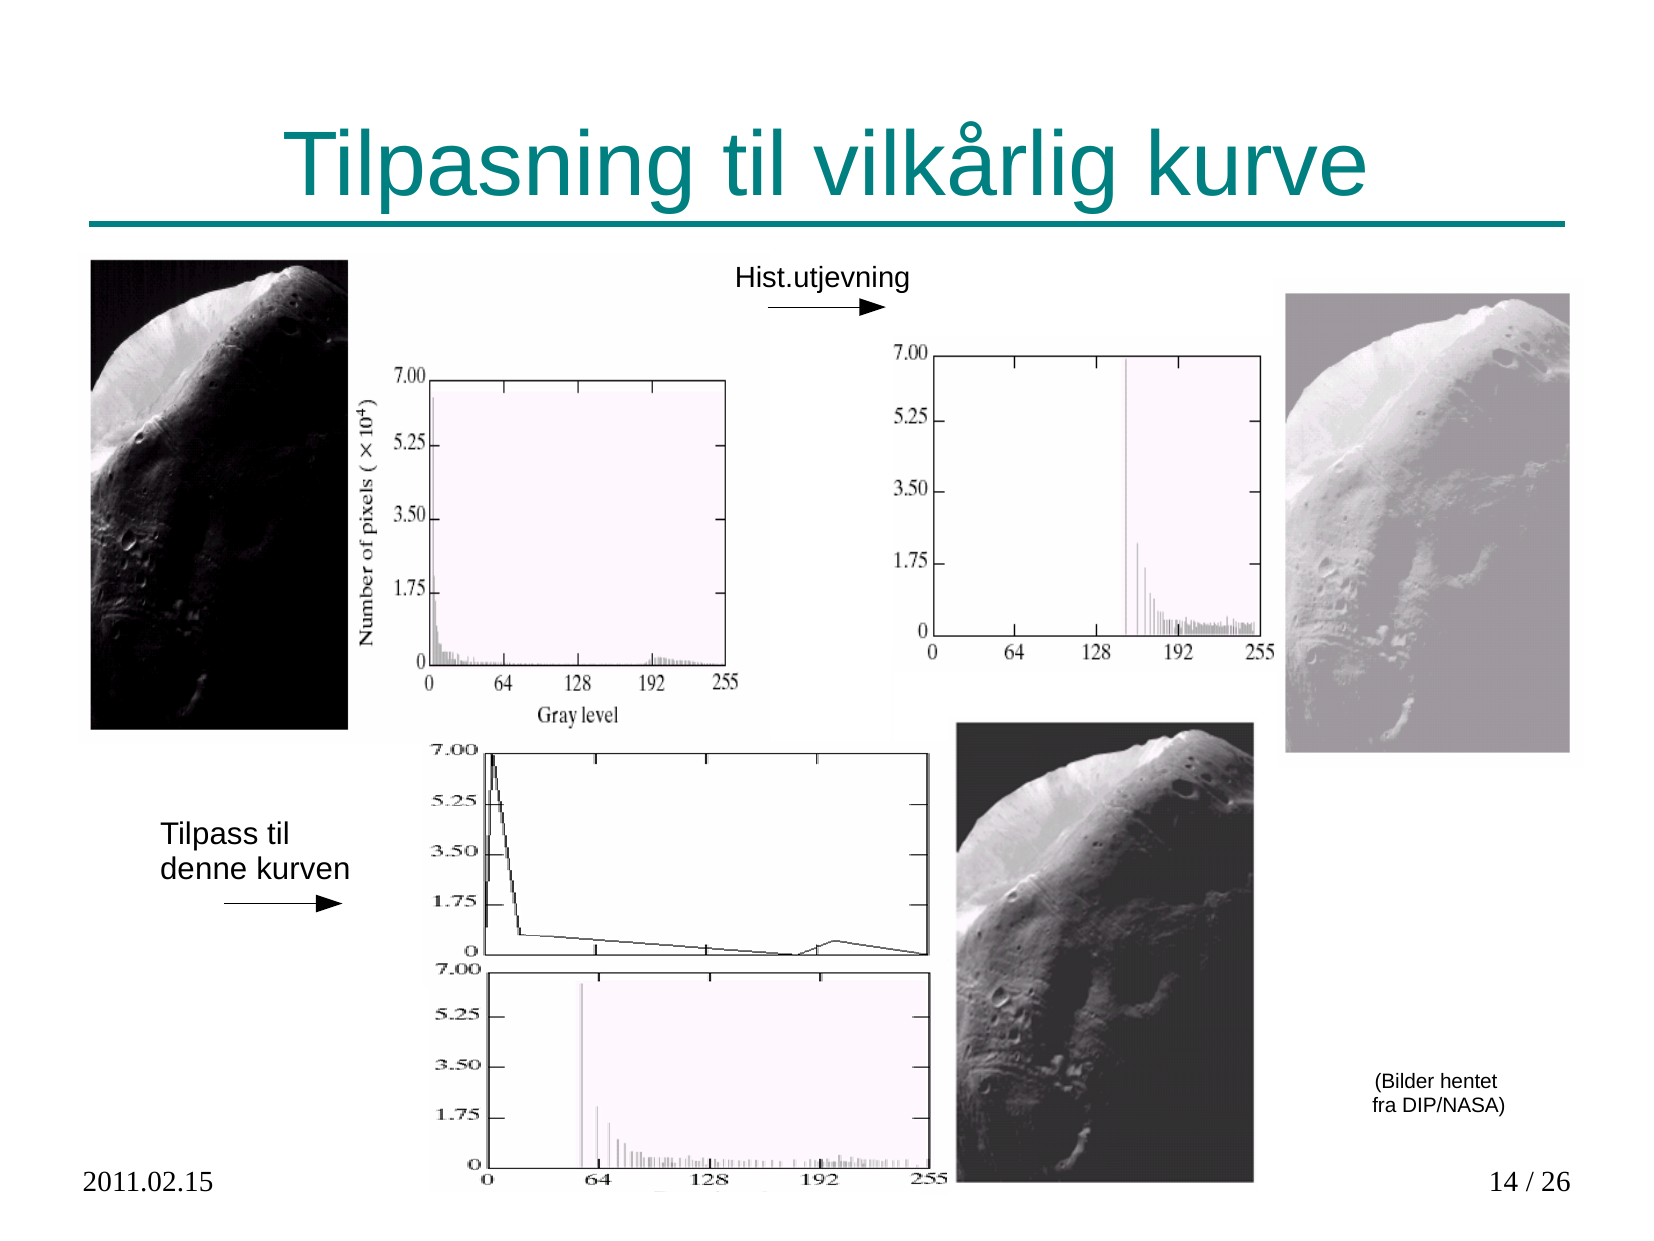

# Tilpasning til vilkårlig kurve
Hist.utjevning
Tilpass til
denne kurven
(Bilder hentet
fra DIP/NASA)
2011.02.15
INF2310
14